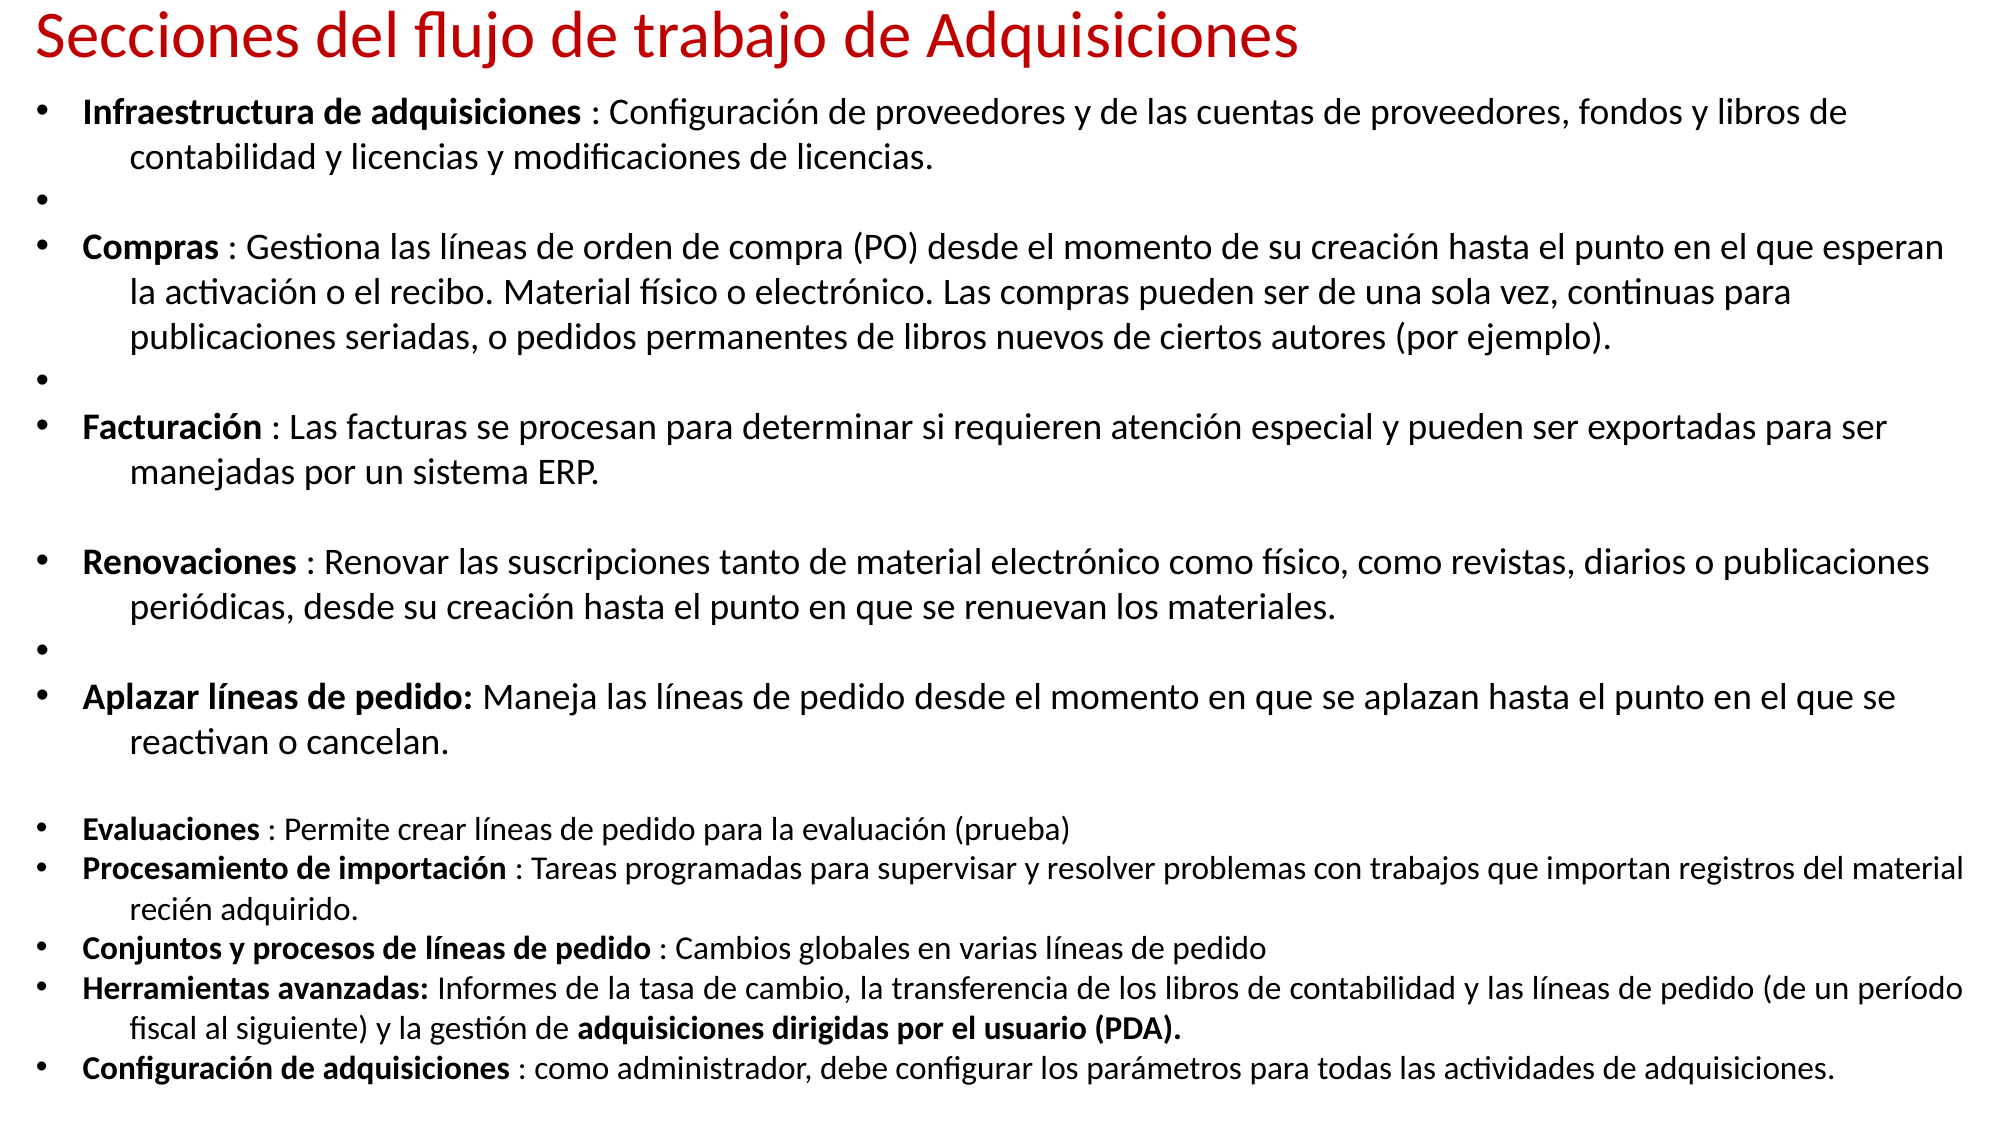

Secciones del flujo de trabajo de Adquisiciones
Infraestructura de adquisiciones : Configuración de proveedores y de las cuentas de proveedores, fondos y libros de contabilidad y licencias y modificaciones de licencias.
Compras : Gestiona las líneas de orden de compra (PO) desde el momento de su creación hasta el punto en el que esperan la activación o el recibo. Material físico o electrónico. Las compras pueden ser de una sola vez, continuas para publicaciones seriadas, o pedidos permanentes de libros nuevos de ciertos autores (por ejemplo).
Facturación : Las facturas se procesan para determinar si requieren atención especial y pueden ser exportadas para ser manejadas por un sistema ERP.
Renovaciones : Renovar las suscripciones tanto de material electrónico como físico, como revistas, diarios o publicaciones periódicas, desde su creación hasta el punto en que se renuevan los materiales.
Aplazar líneas de pedido: Maneja las líneas de pedido desde el momento en que se aplazan hasta el punto en el que se reactivan o cancelan.
Evaluaciones : Permite crear líneas de pedido para la evaluación (prueba)
Procesamiento de importación : Tareas programadas para supervisar y resolver problemas con trabajos que importan registros del material recién adquirido.
Conjuntos y procesos de líneas de pedido : Cambios globales en varias líneas de pedido
Herramientas avanzadas: Informes de la tasa de cambio, la transferencia de los libros de contabilidad y las líneas de pedido (de un período fiscal al siguiente) y la gestión de adquisiciones dirigidas por el usuario (PDA).
Configuración de adquisiciones : como administrador, debe configurar los parámetros para todas las actividades de adquisiciones.